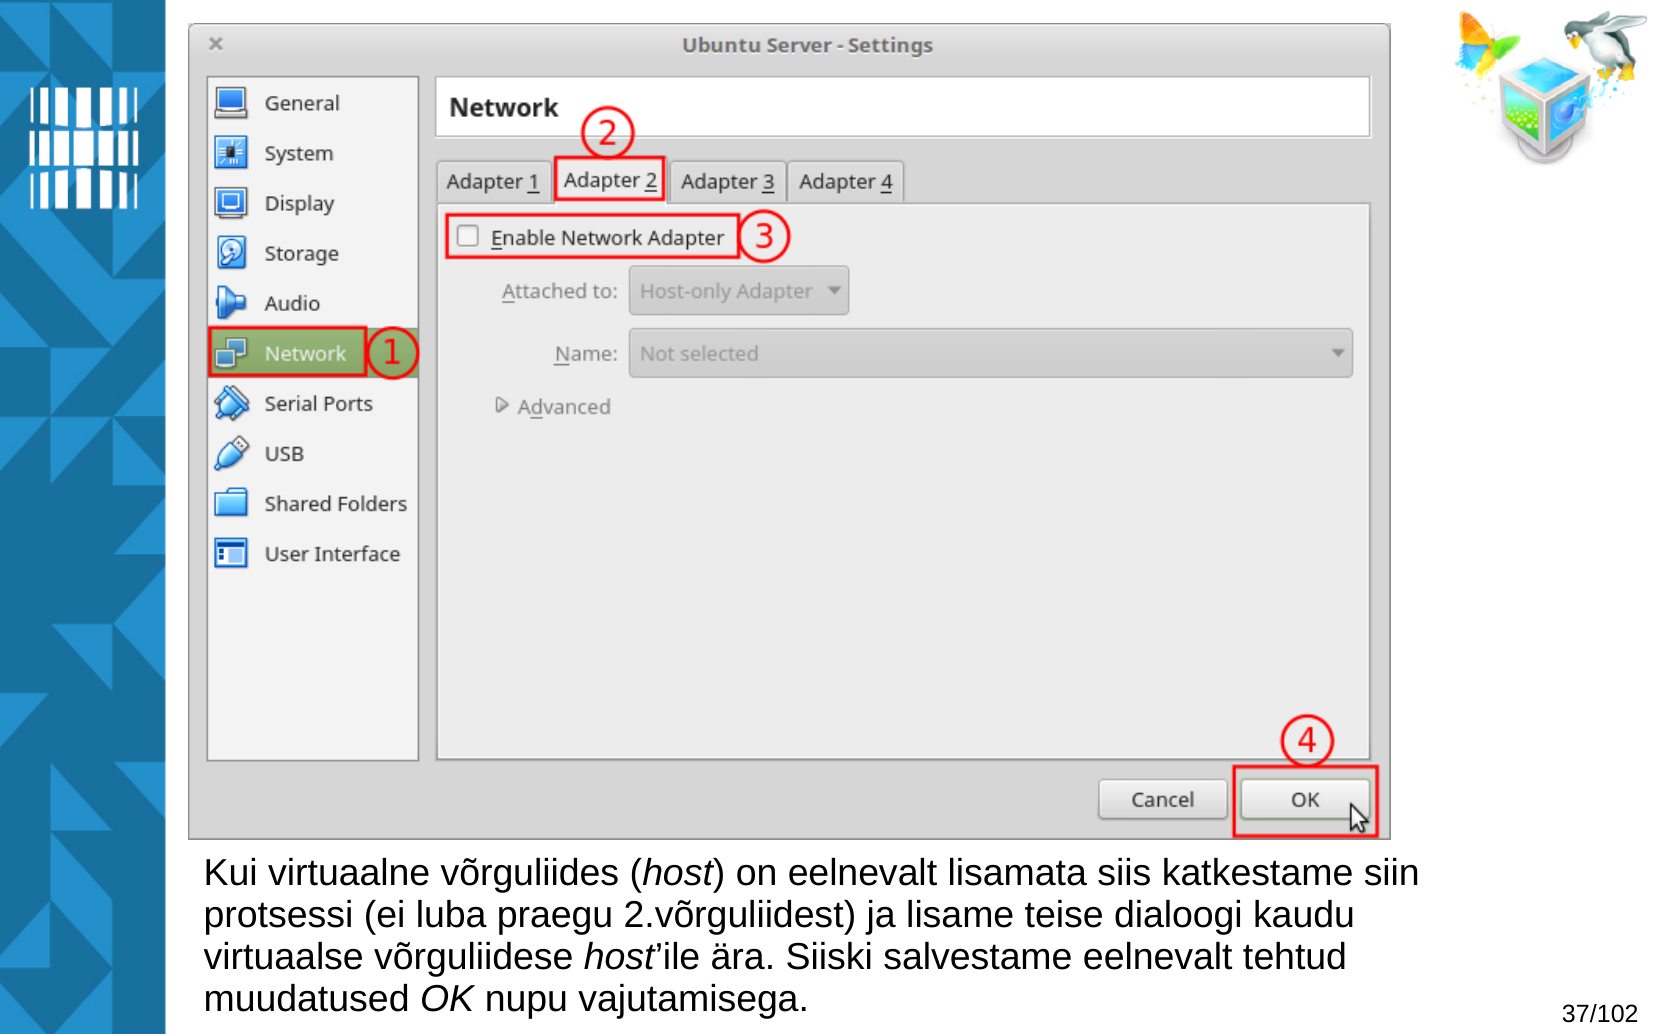

Kui virtuaalne võrguliides (host) on eelnevalt lisamata siis katkestame siin protsessi (ei luba praegu 2.võrguliidest) ja lisame teise dialoogi kaudu virtuaalse võrguliidese host’ile ära. Siiski salvestame eelnevalt tehtud muudatused OK nupu vajutamisega.